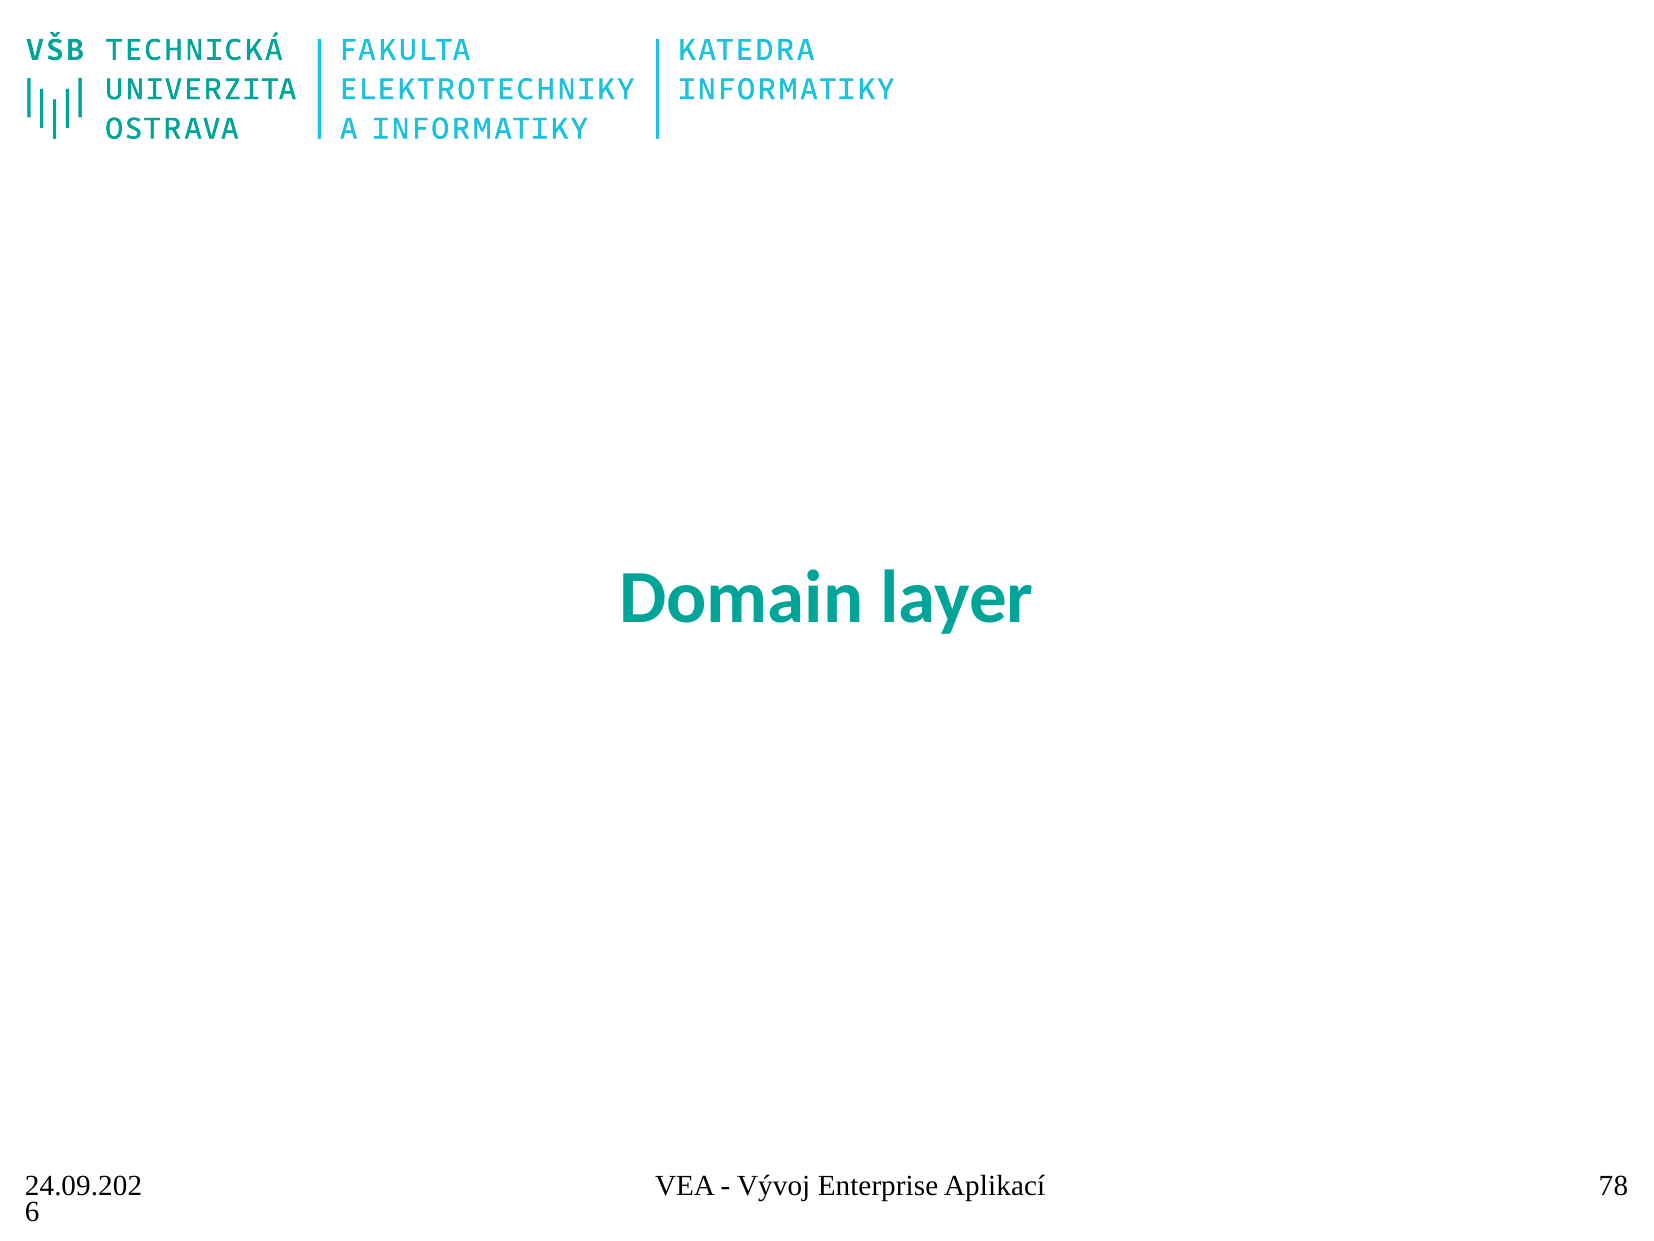

# Domain layer
VEA - Vývoj Enterprise Aplikací
78